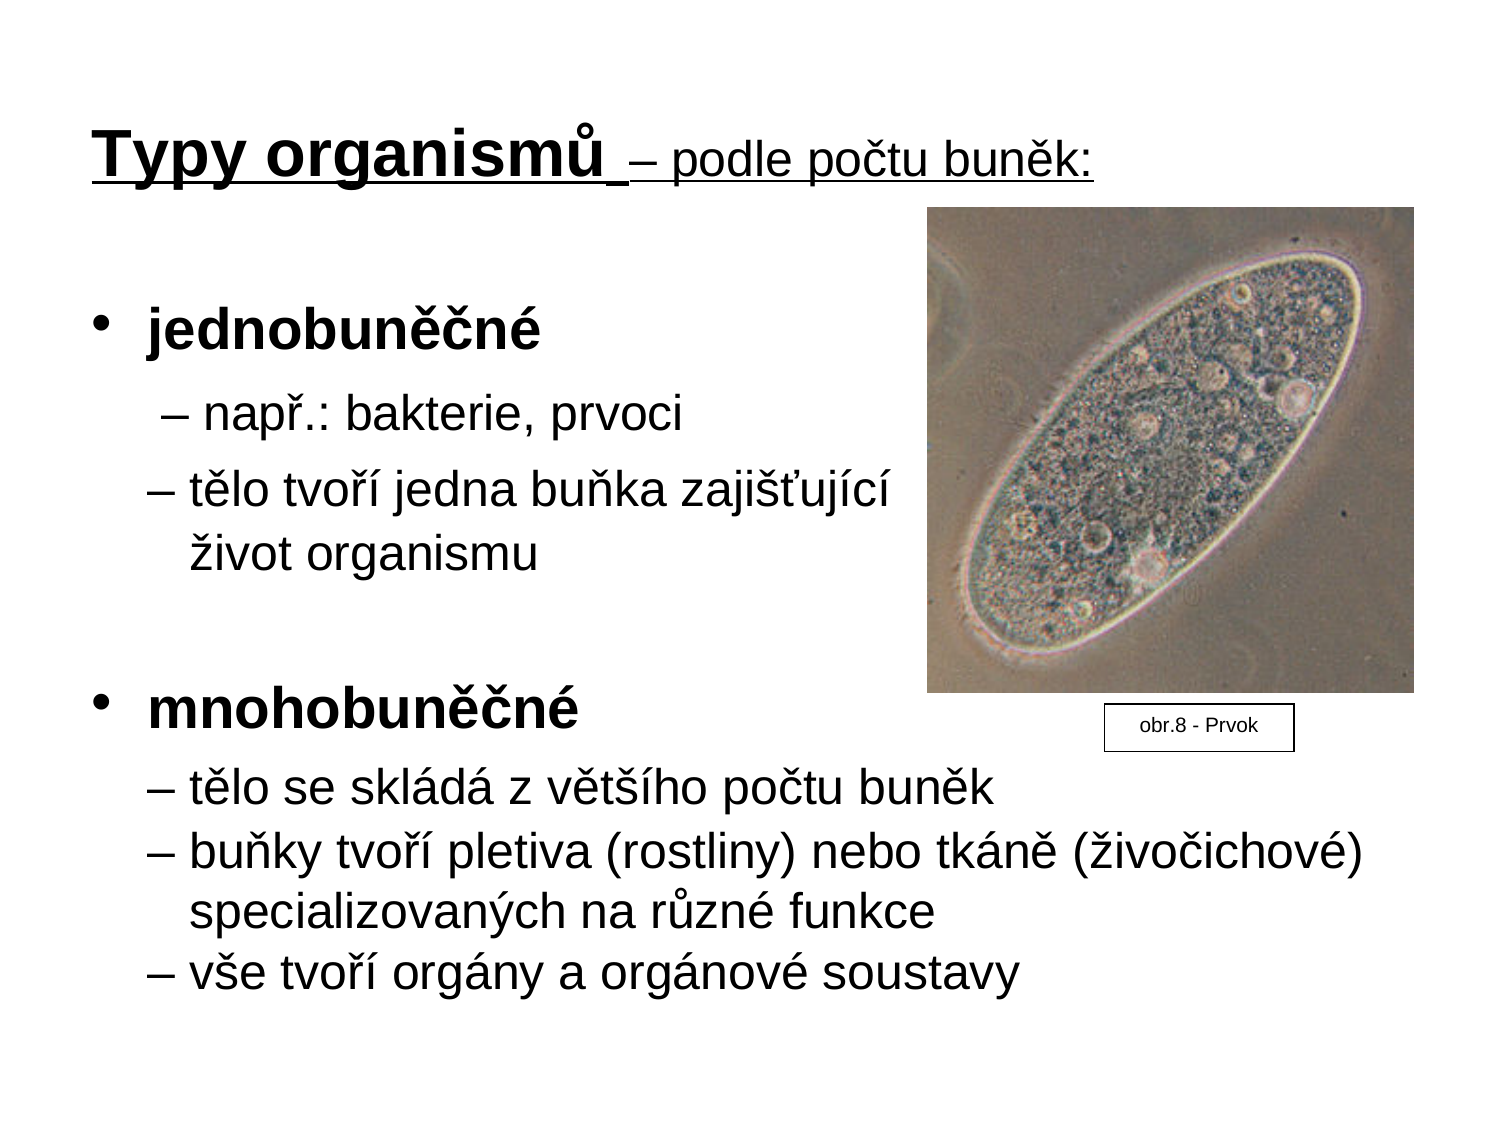

# Typy organismů – podle počtu buněk:
jednobuněčné
	 – např.: bakterie, prvoci
	– tělo tvoří jedna buňka zajišťující
	 život organismu
mnohobuněčné
	– tělo se skládá z většího počtu buněk
	– buňky tvoří pletiva (rostliny) nebo tkáně (živočichové)
	 specializovaných na různé funkce
	– vše tvoří orgány a orgánové soustavy
obr.8 - Prvok